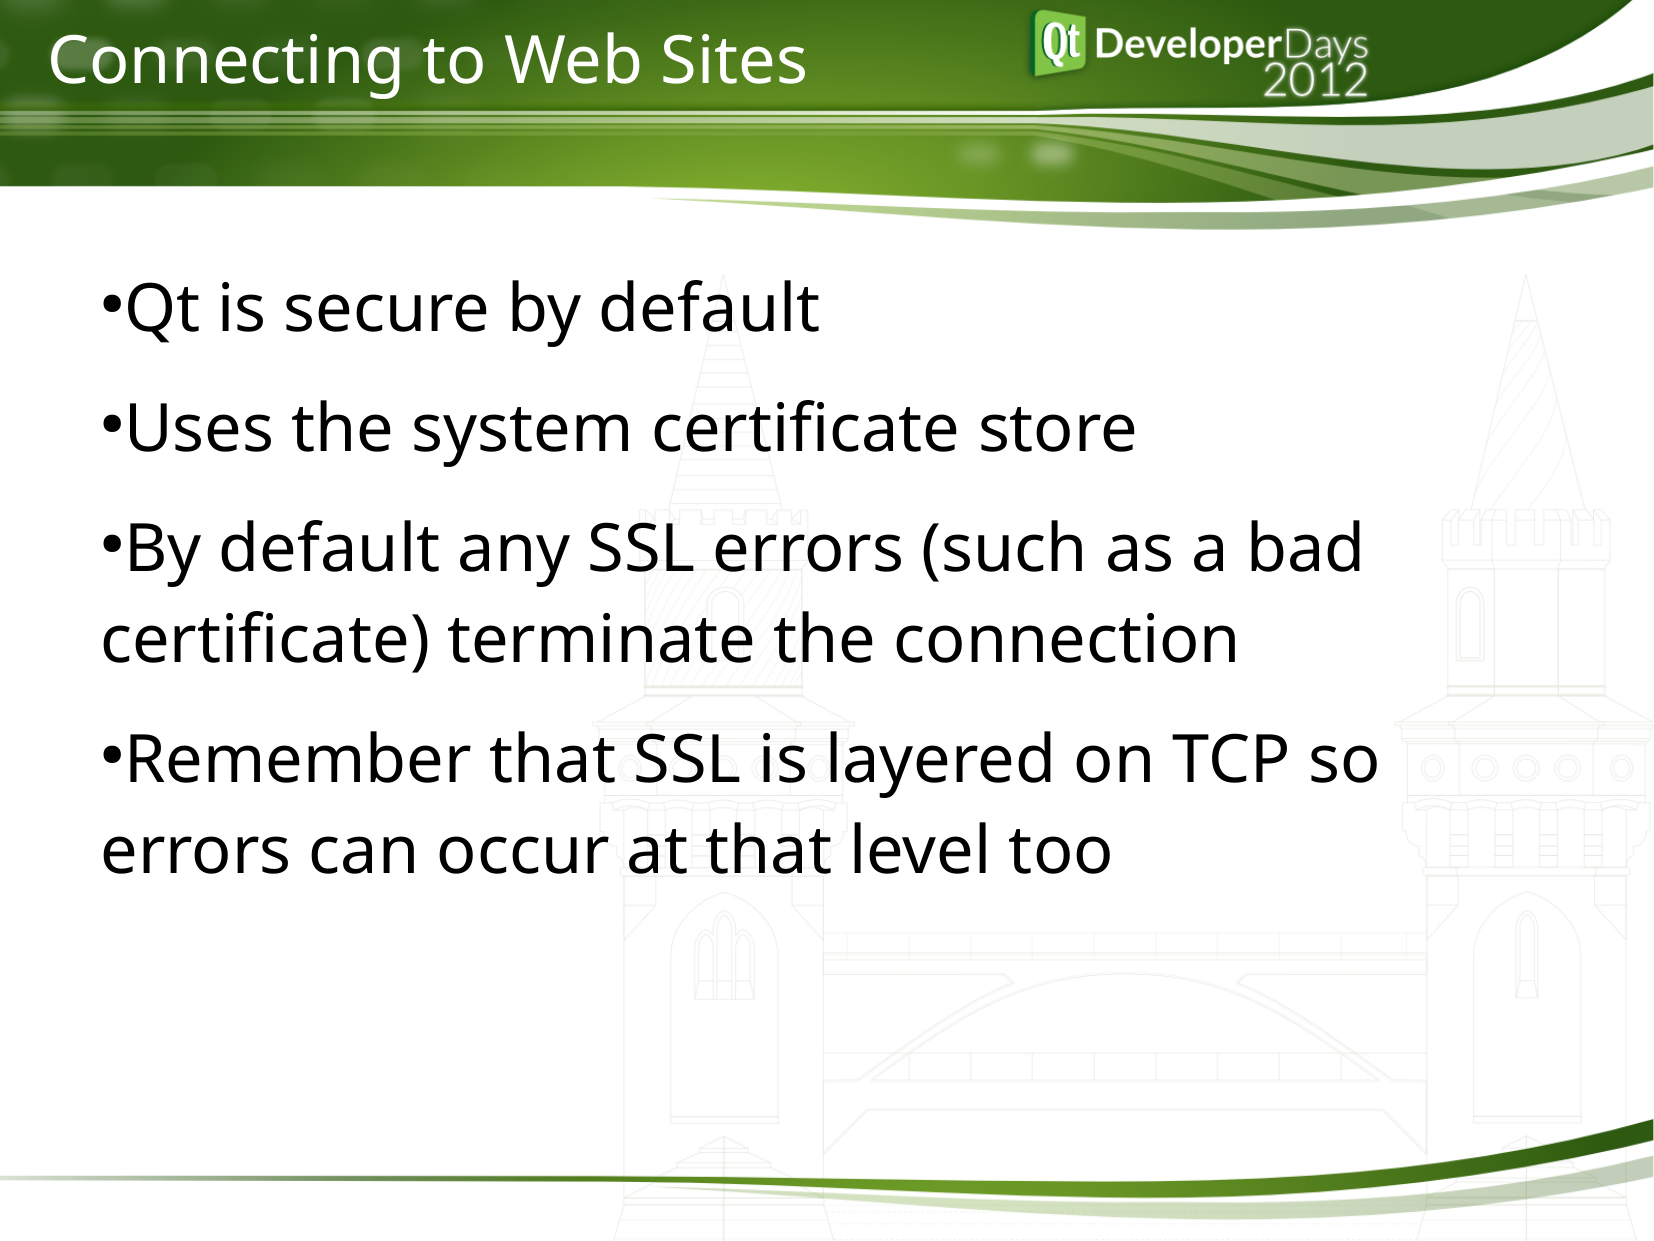

# Connecting to Web Sites
Qt is secure by default
Uses the system certificate store
By default any SSL errors (such as a bad certificate) terminate the connection
Remember that SSL is layered on TCP so errors can occur at that level too